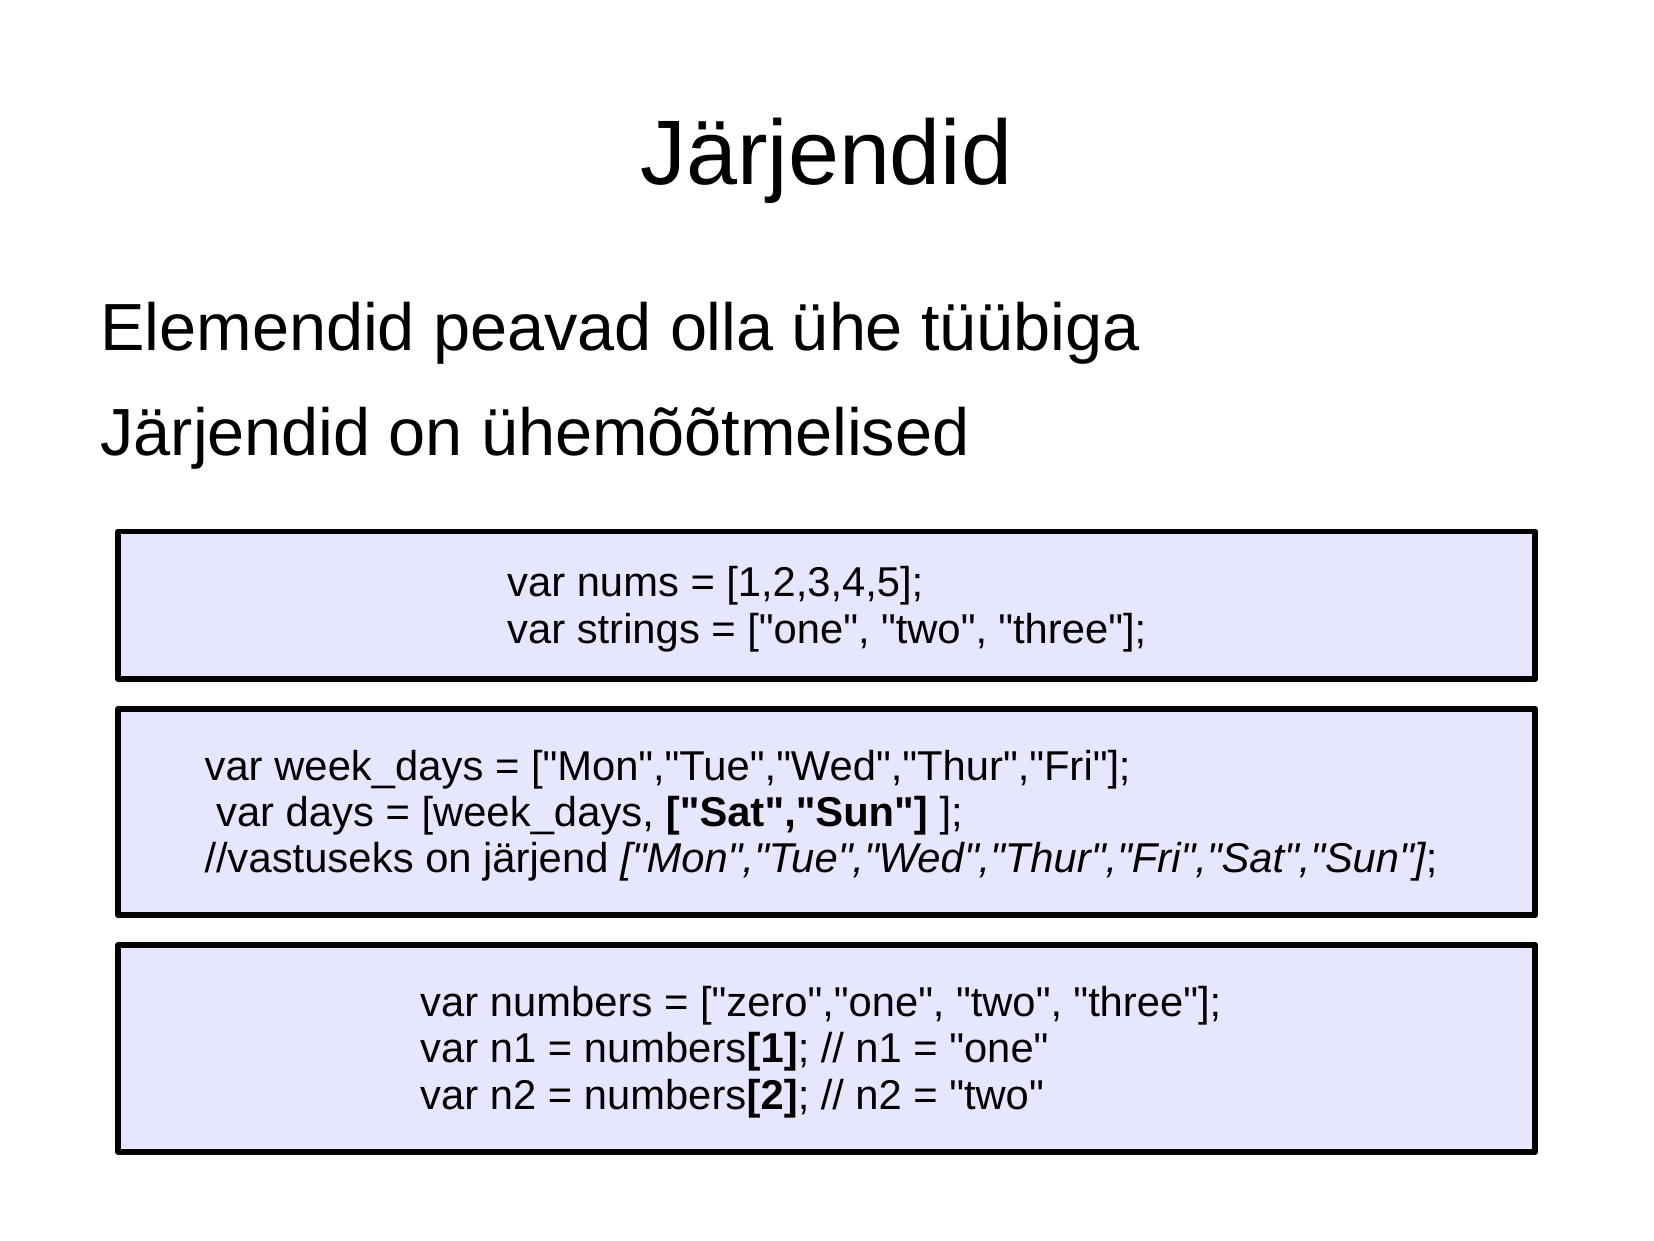

# Järjendid
Elemendid peavad olla ühe tüübiga
Järjendid on ühemõõtmelised
var nums = [1,2,3,4,5];
var strings = ["one", "two", "three"];
var week_days = ["Mon","Tue","Wed","Thur","Fri"];
 var days = [week_days, ["Sat","Sun"] ];
//vastuseks on järjend ["Mon","Tue","Wed","Thur","Fri","Sat","Sun"];
var numbers = ["zero","one", "two", "three"];
var n1 = numbers[1]; // n1 = "one"
var n2 = numbers[2]; // n2 = "two"